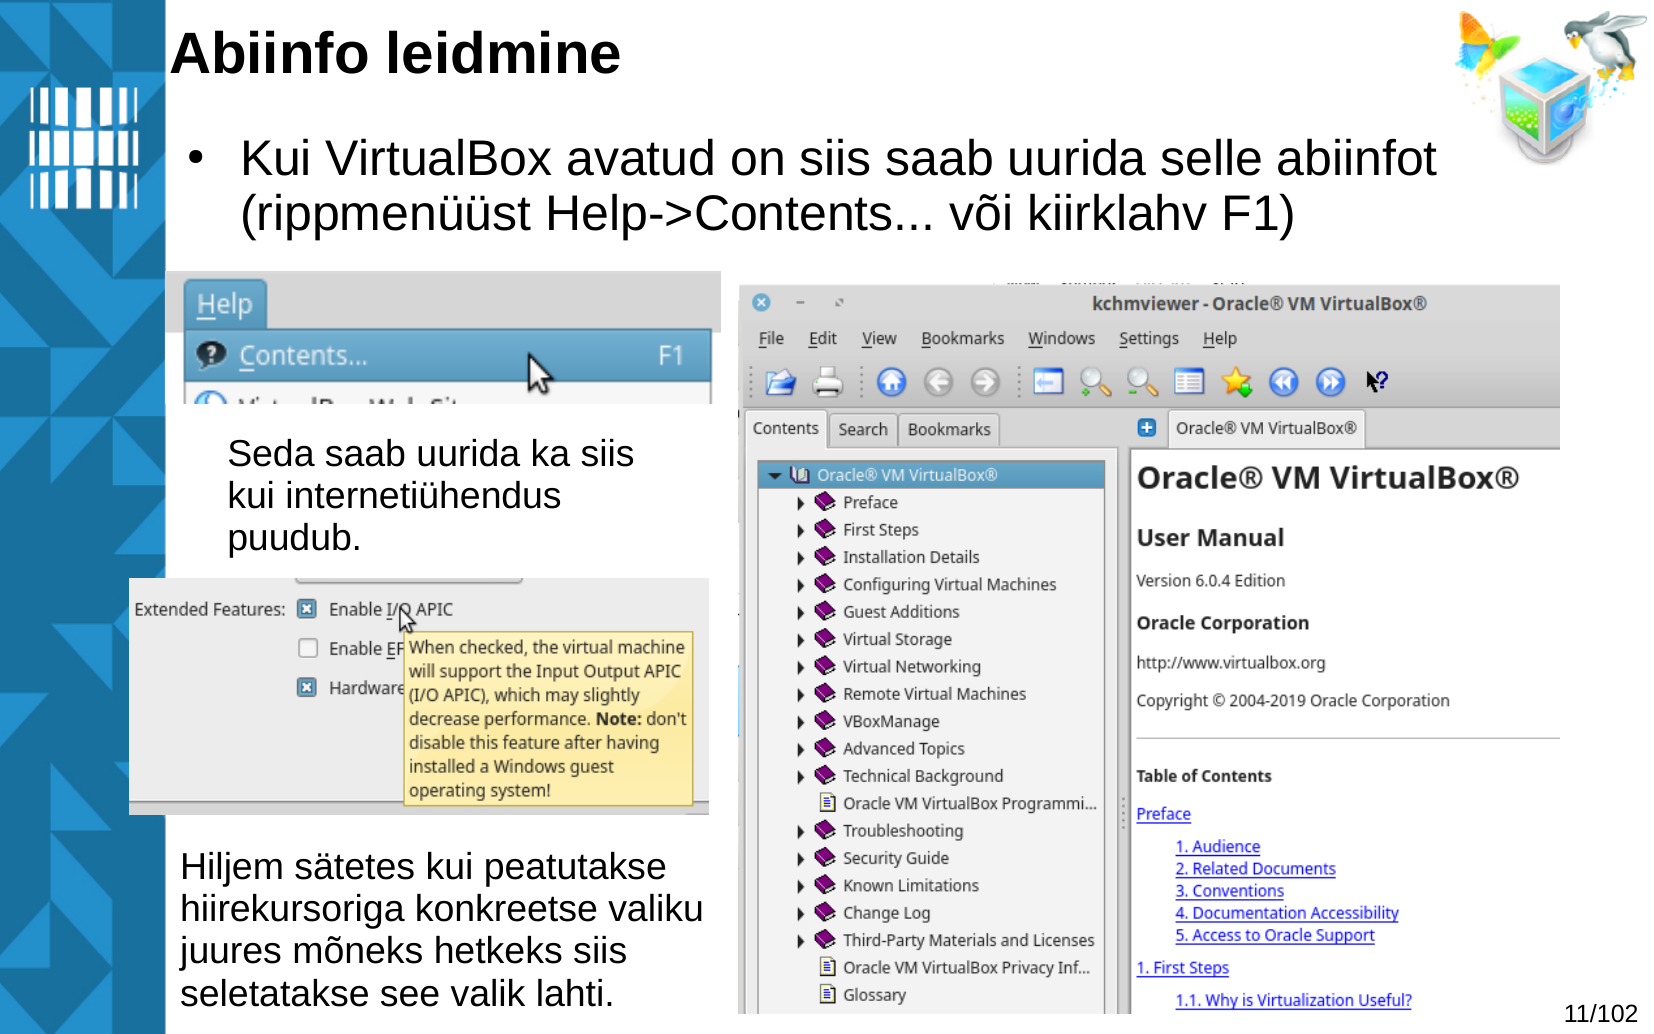

# Abiinfo leidmine
Kui VirtualBox avatud on siis saab uurida selle abiinfot (rippmenüüst Help->Contents... või kiirklahv F1)
Seda saab uurida ka siis kui internetiühendus puudub.
Hiljem sätetes kui peatutakse hiirekursoriga konkreetse valiku juures mõneks hetkeks siis seletatakse see valik lahti.